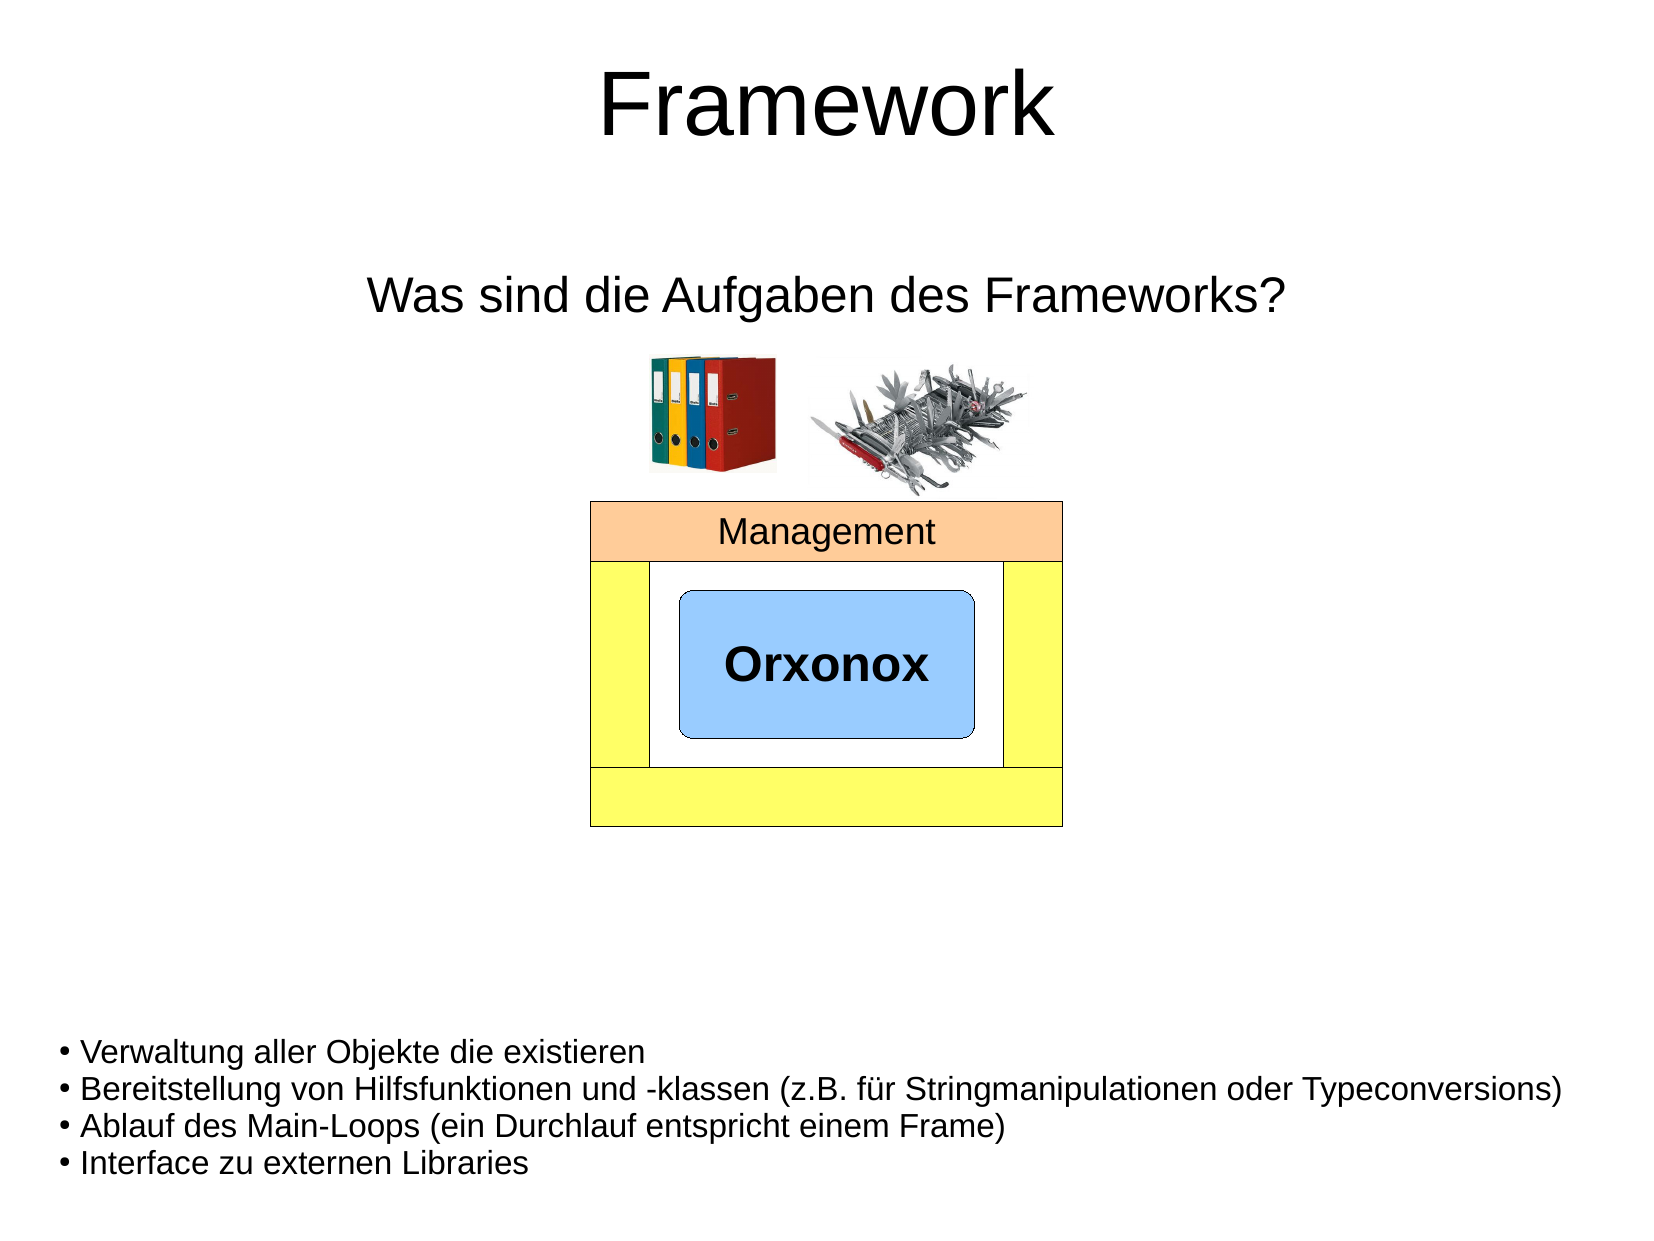

# Framework
Was sind die Aufgaben des Frameworks?
Management
Orxonox
 Verwaltung aller Objekte die existieren
 Bereitstellung von Hilfsfunktionen und -klassen (z.B. für Stringmanipulationen oder Typeconversions)
 Ablauf des Main-Loops (ein Durchlauf entspricht einem Frame)
 Interface zu externen Libraries